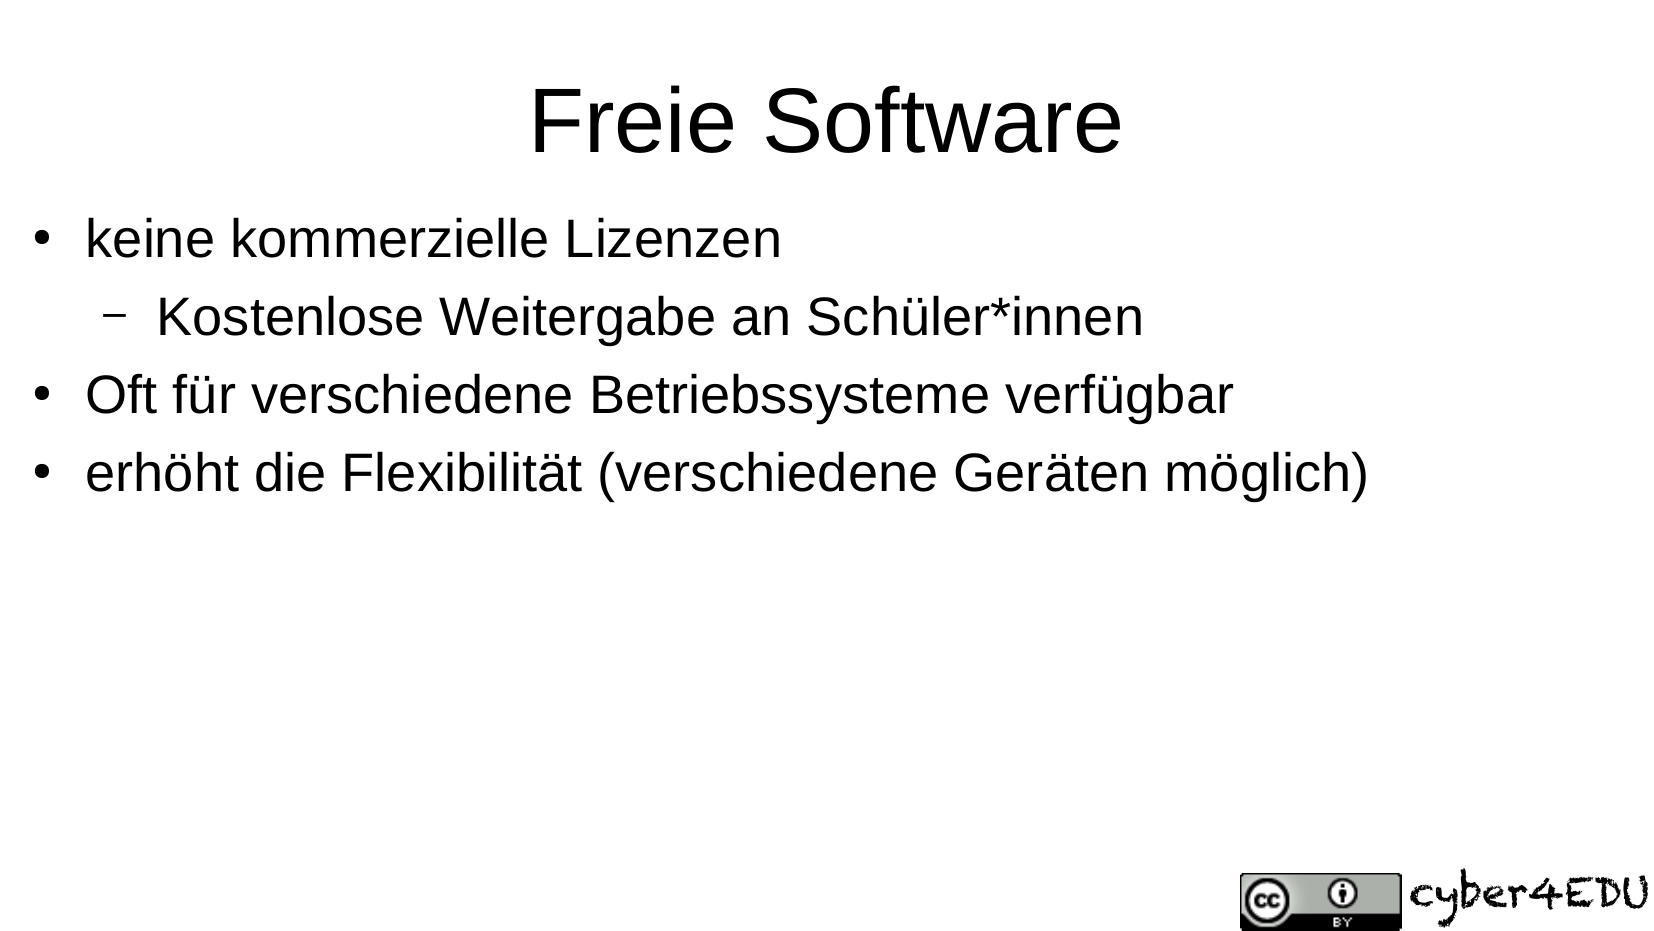

Chancengleichheit
# Freie Software
keine kommerzielle Lizenzen
Kostenlose Weitergabe an Schüler*innen
Oft für verschiedene Betriebssysteme verfügbar
erhöht die Flexibilität (verschiedene Geräten möglich)